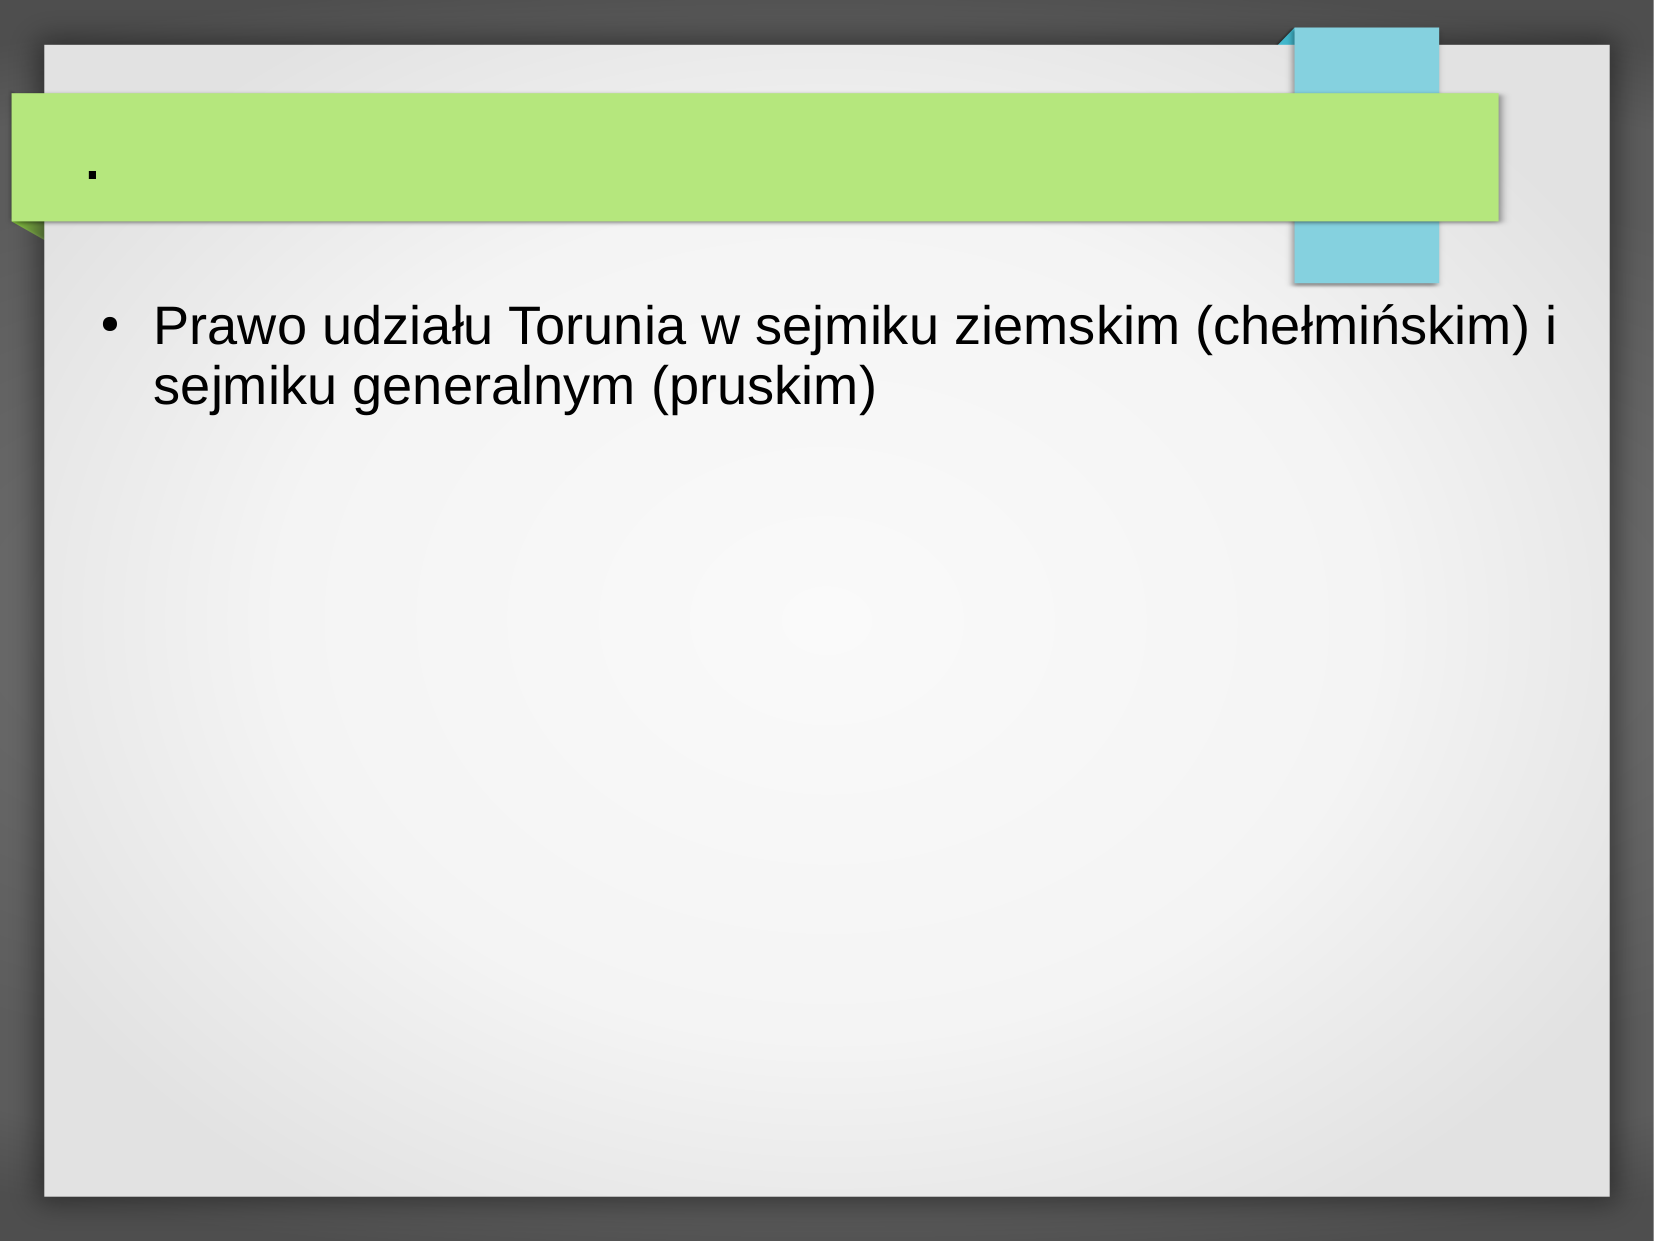

# .
Prawo udziału Torunia w sejmiku ziemskim (chełmińskim) i sejmiku generalnym (pruskim)